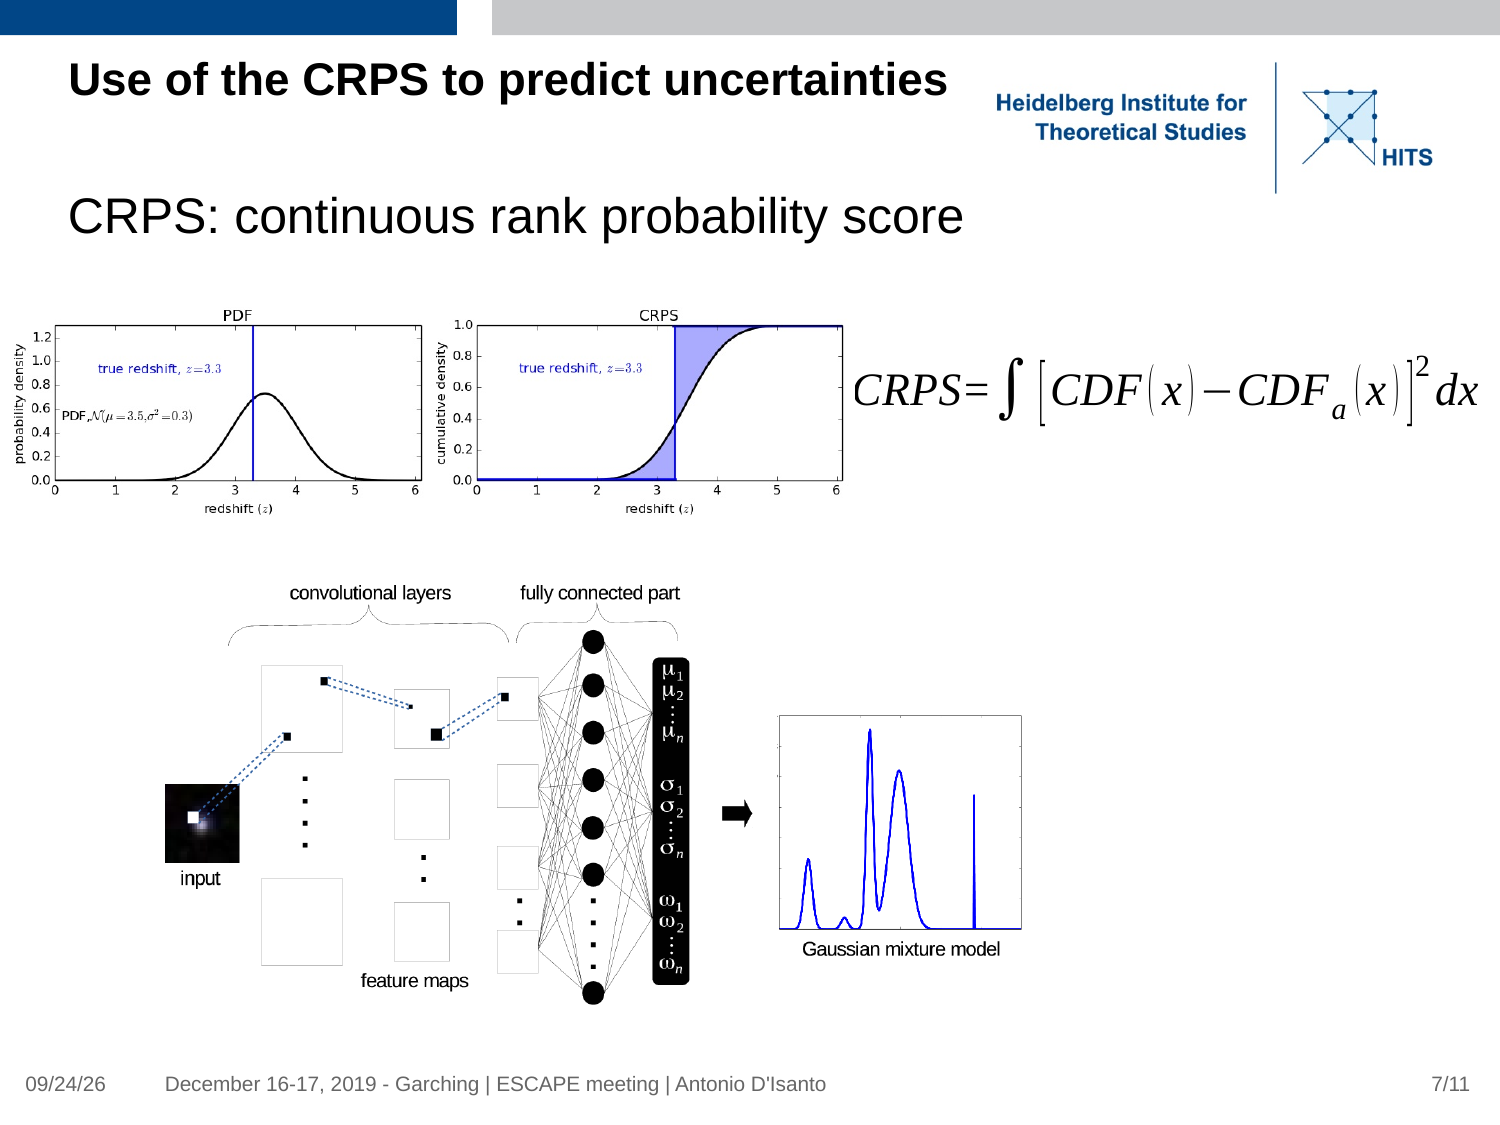

# Use of the CRPS to predict uncertainties
 CRPS: continuous rank probability score
December 16-17, 2019 - Garching | ESCAPE meeting | Antonio D'Isanto
7